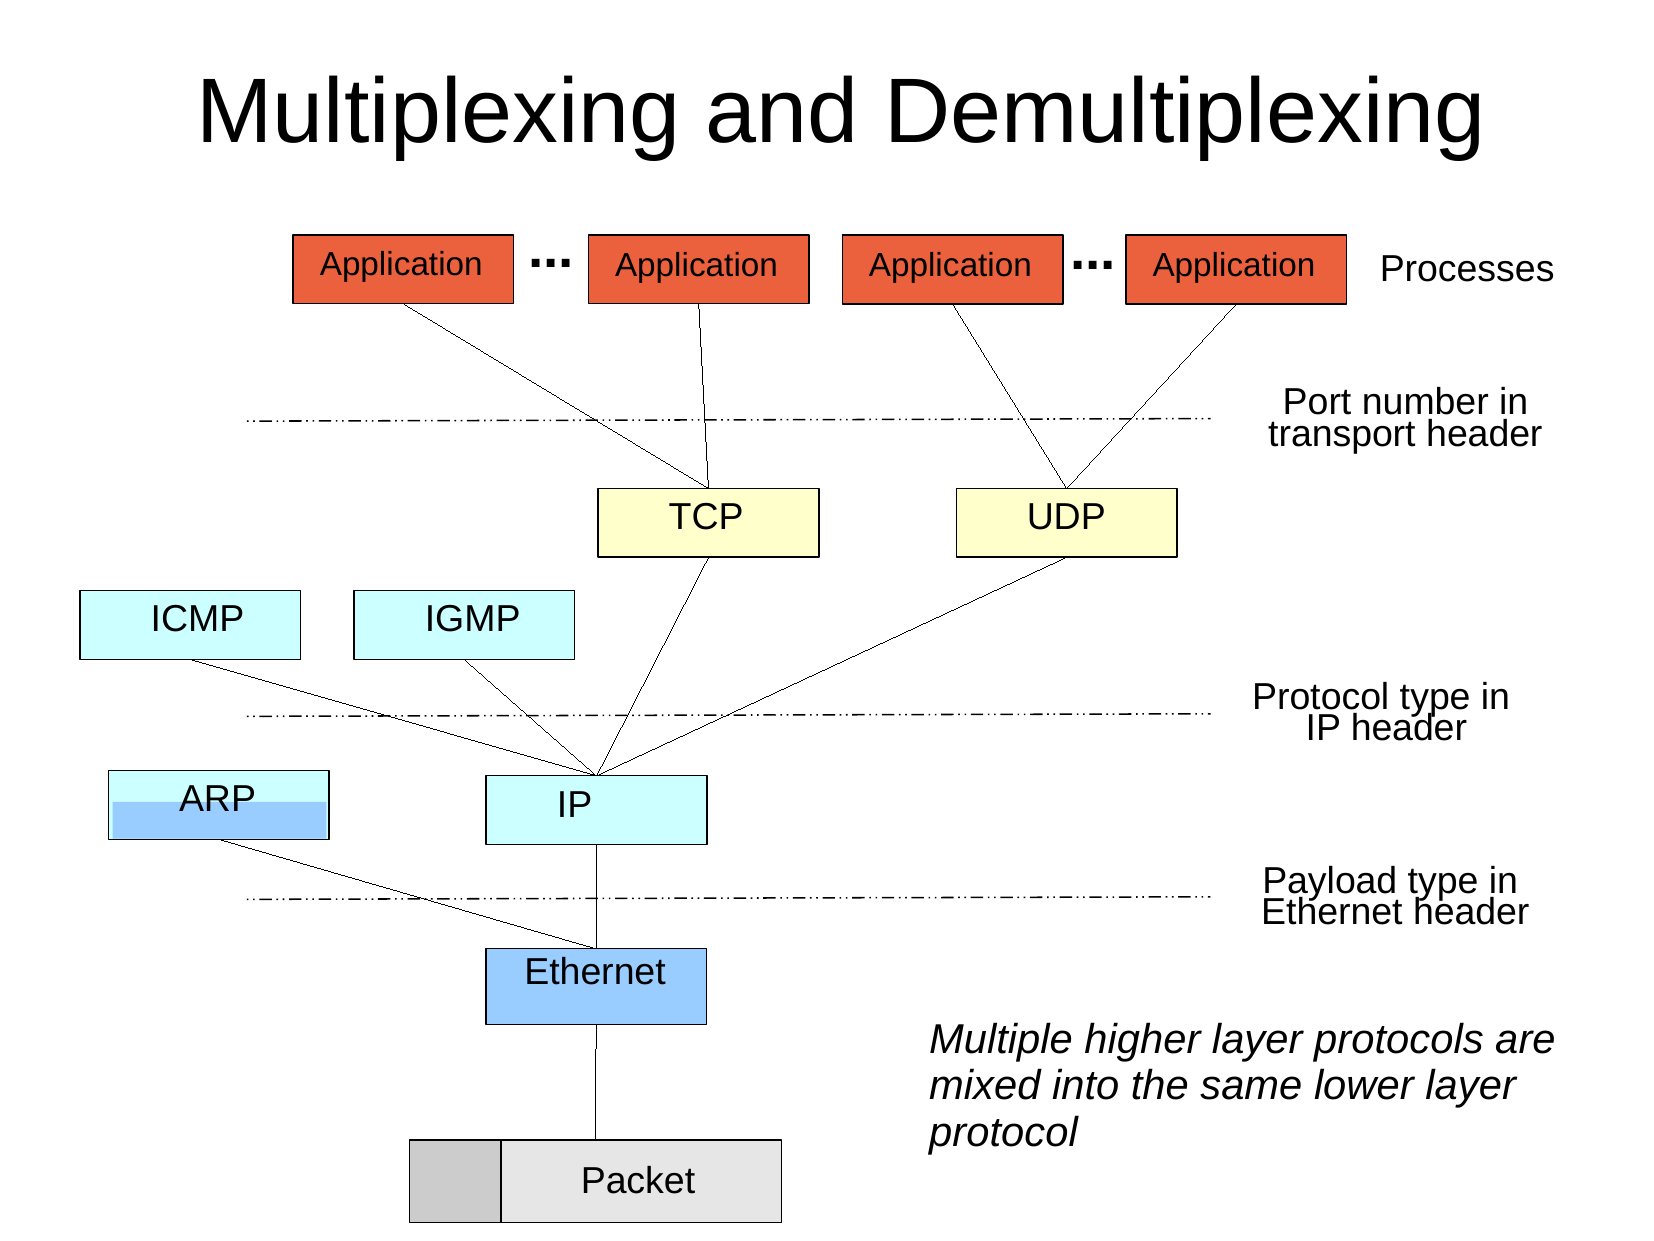

# Multiplexing and Demultiplexing
...
...
Application
Application
Application
Application
Processes
Port number in
transport header
TCP
UDP
ICMP
IGMP
Protocol type in
IP header
IP
ARP
Payload type in
Ethernet header
Ethernet
Multiple higher layer protocols are mixed into the same lower layer protocol
Packet